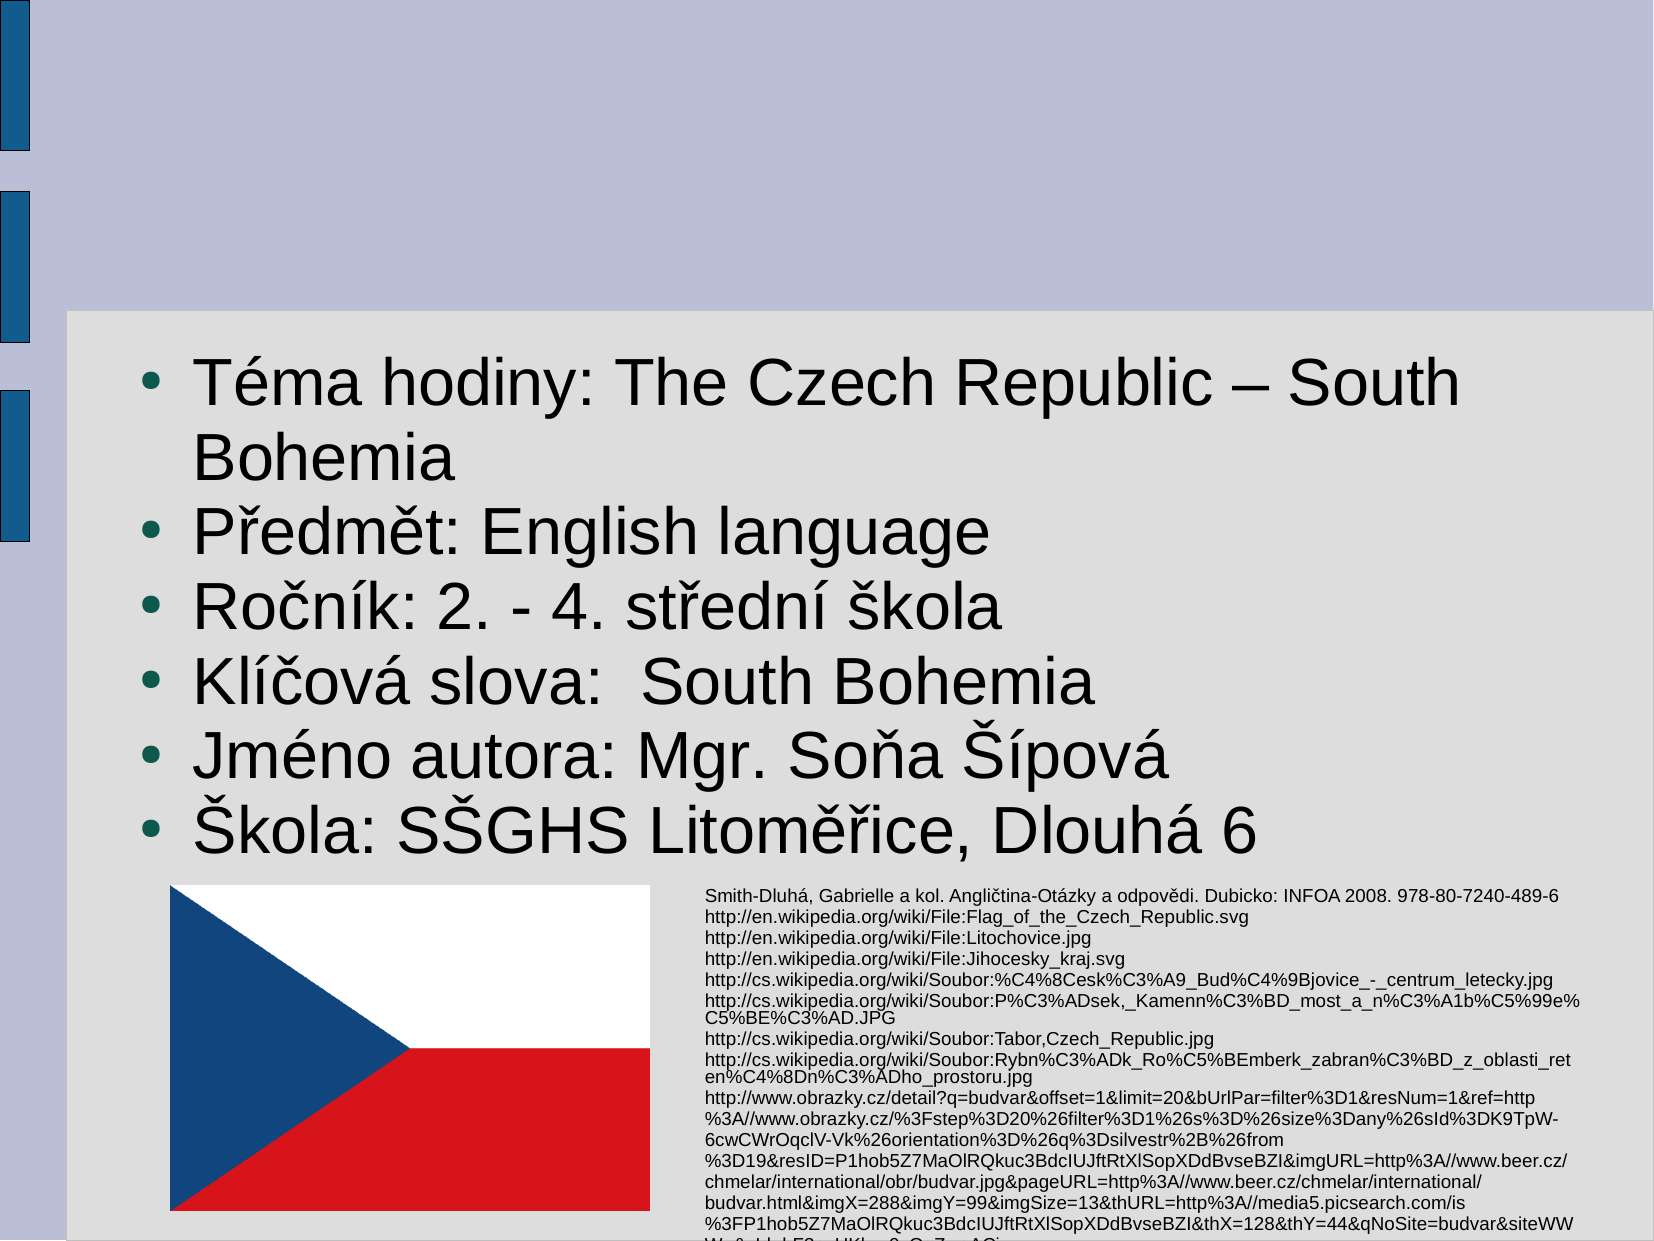

# Téma hodiny: The Czech Republic – South Bohemia
Předmět: English language
Ročník: 2. - 4. střední škola
Klíčová slova: South Bohemia
Jméno autora: Mgr. Soňa Šípová
Škola: SŠGHS Litoměřice, Dlouhá 6
Smith-Dluhá, Gabrielle a kol. Angličtina-Otázky a odpovědi. Dubicko: INFOA 2008. 978-80-7240-489-6
http://en.wikipedia.org/wiki/File:Flag_of_the_Czech_Republic.svg
http://en.wikipedia.org/wiki/File:Litochovice.jpg
http://en.wikipedia.org/wiki/File:Jihocesky_kraj.svg
http://cs.wikipedia.org/wiki/Soubor:%C4%8Cesk%C3%A9_Bud%C4%9Bjovice_-_centrum_letecky.jpg
http://cs.wikipedia.org/wiki/Soubor:P%C3%ADsek,_Kamenn%C3%BD_most_a_n%C3%A1b%C5%99e%C5%BE%C3%AD.JPG
http://cs.wikipedia.org/wiki/Soubor:Tabor,Czech_Republic.jpg
http://cs.wikipedia.org/wiki/Soubor:Rybn%C3%ADk_Ro%C5%BEmberk_zabran%C3%BD_z_oblasti_reten%C4%8Dn%C3%ADho_prostoru.jpg
http://www.obrazky.cz/detail?q=budvar&offset=1&limit=20&bUrlPar=filter%3D1&resNum=1&ref=http%3A//www.obrazky.cz/%3Fstep%3D20%26filter%3D1%26s%3D%26size%3Dany%26sId%3DK9TpW-6cwCWrOqclV-Vk%26orientation%3D%26q%3Dsilvestr%2B%26from%3D19&resID=P1hob5Z7MaOlRQkuc3BdcIUJftRtXlSopXDdBvseBZI&imgURL=http%3A//www.beer.cz/chmelar/international/obr/budvar.jpg&pageURL=http%3A//www.beer.cz/chmelar/international/budvar.html&imgX=288&imgY=99&imgSize=13&thURL=http%3A//media5.picsearch.com/is%3FP1hob5Z7MaOlRQkuc3BdcIUJftRtXlSopXDdBvseBZI&thX=128&thY=44&qNoSite=budvar&siteWWW=&sId=hF3ovHKlwu0zOqZwaACj